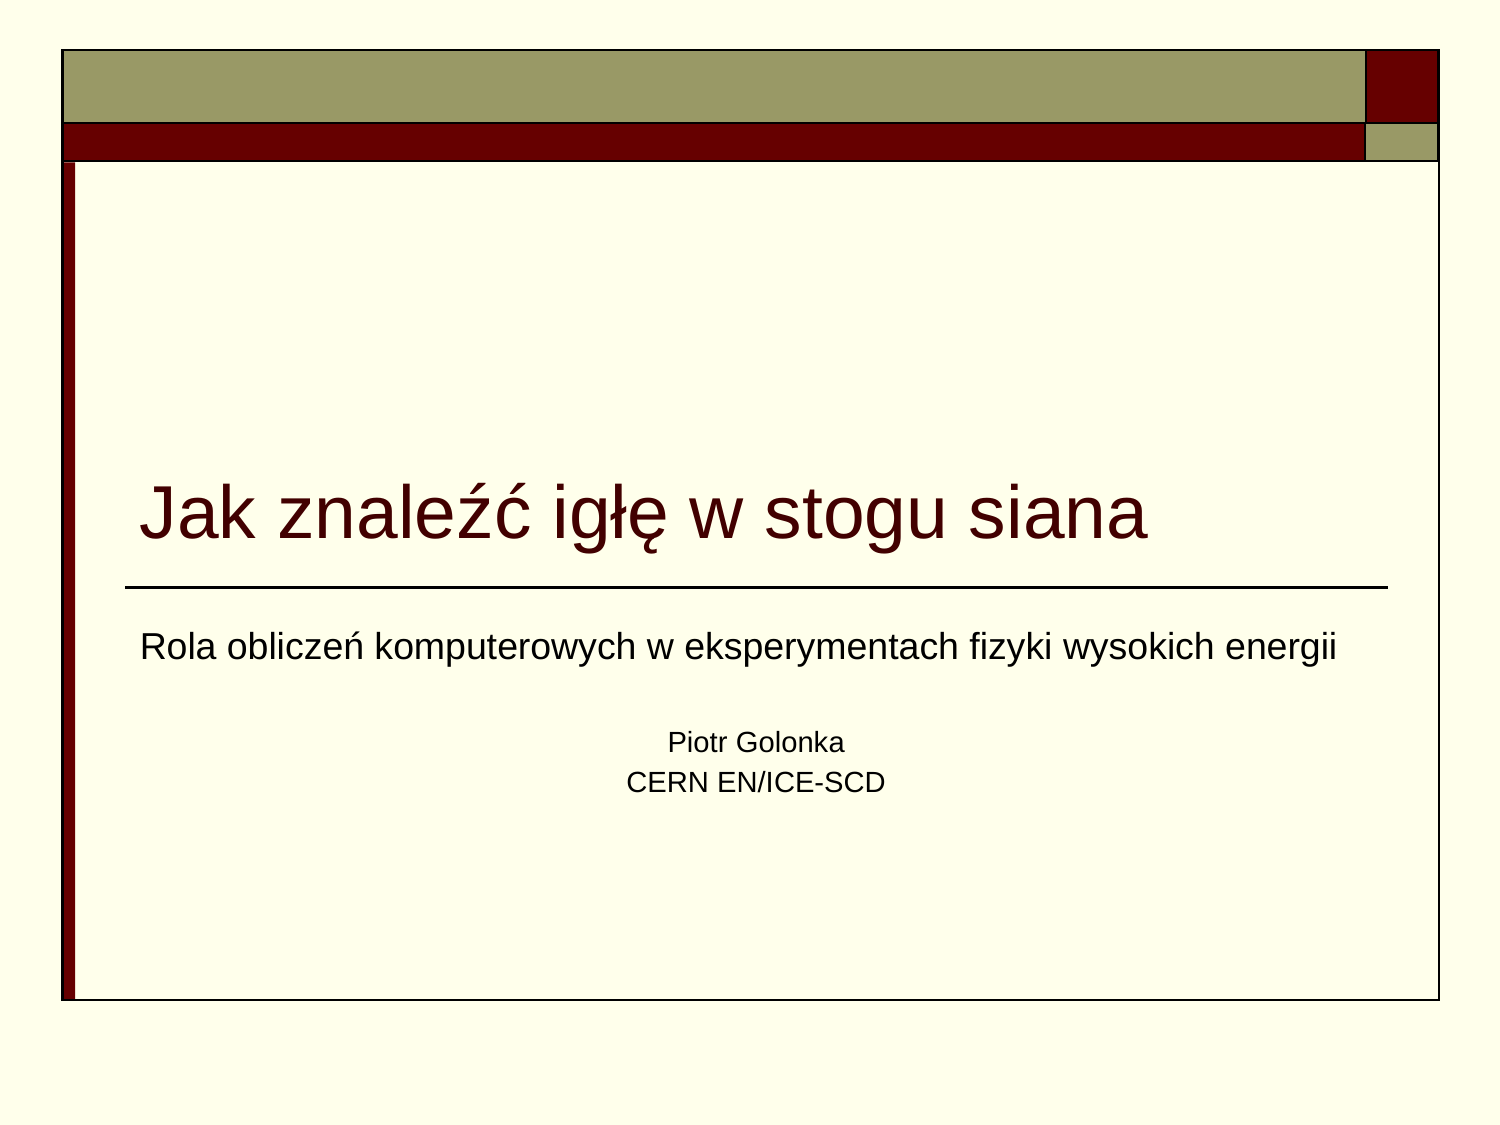

# Jak znaleźć igłę w stogu siana
Rola obliczeń komputerowych w eksperymentach fizyki wysokich energii
Piotr Golonka
CERN EN/ICE-SCD